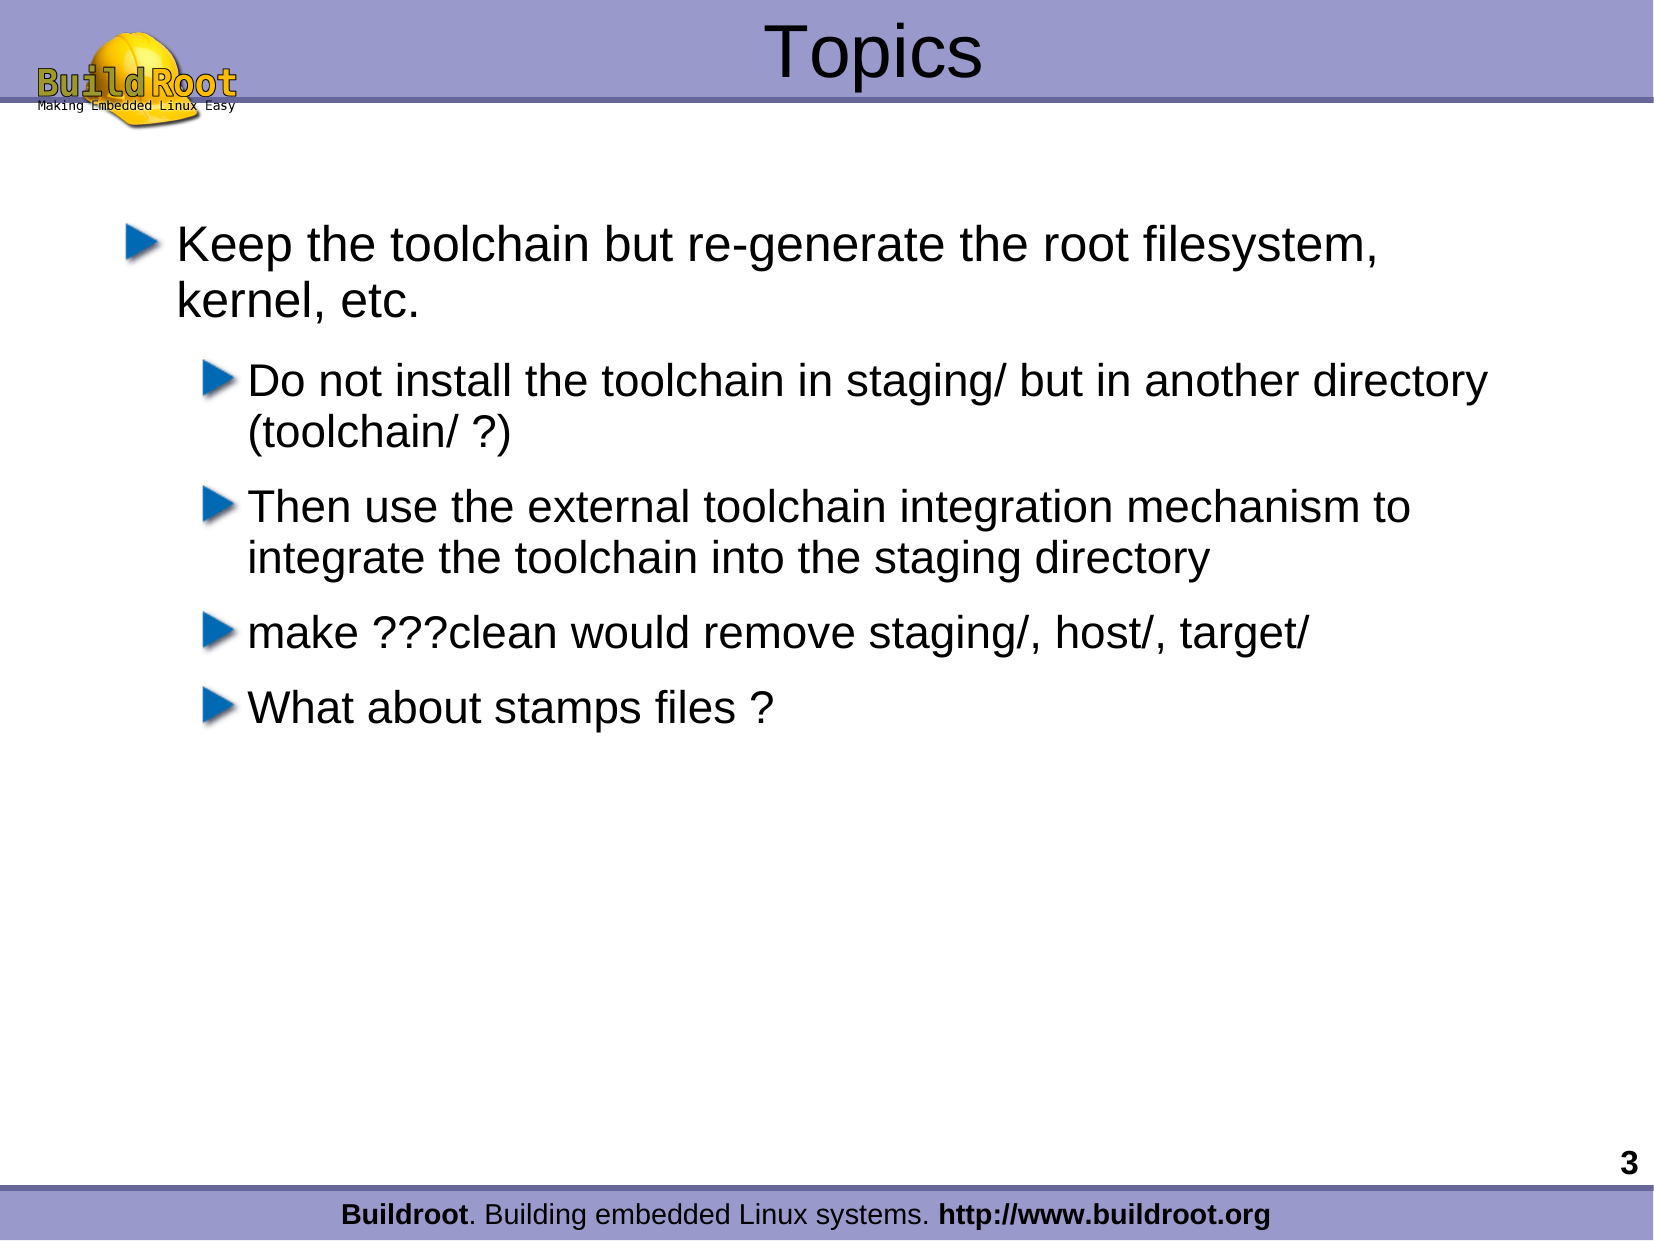

# Topics
Keep the toolchain but re-generate the root filesystem, kernel, etc.
Do not install the toolchain in staging/ but in another directory (toolchain/ ?)
Then use the external toolchain integration mechanism to integrate the toolchain into the staging directory
make ???clean would remove staging/, host/, target/
What about stamps files ?